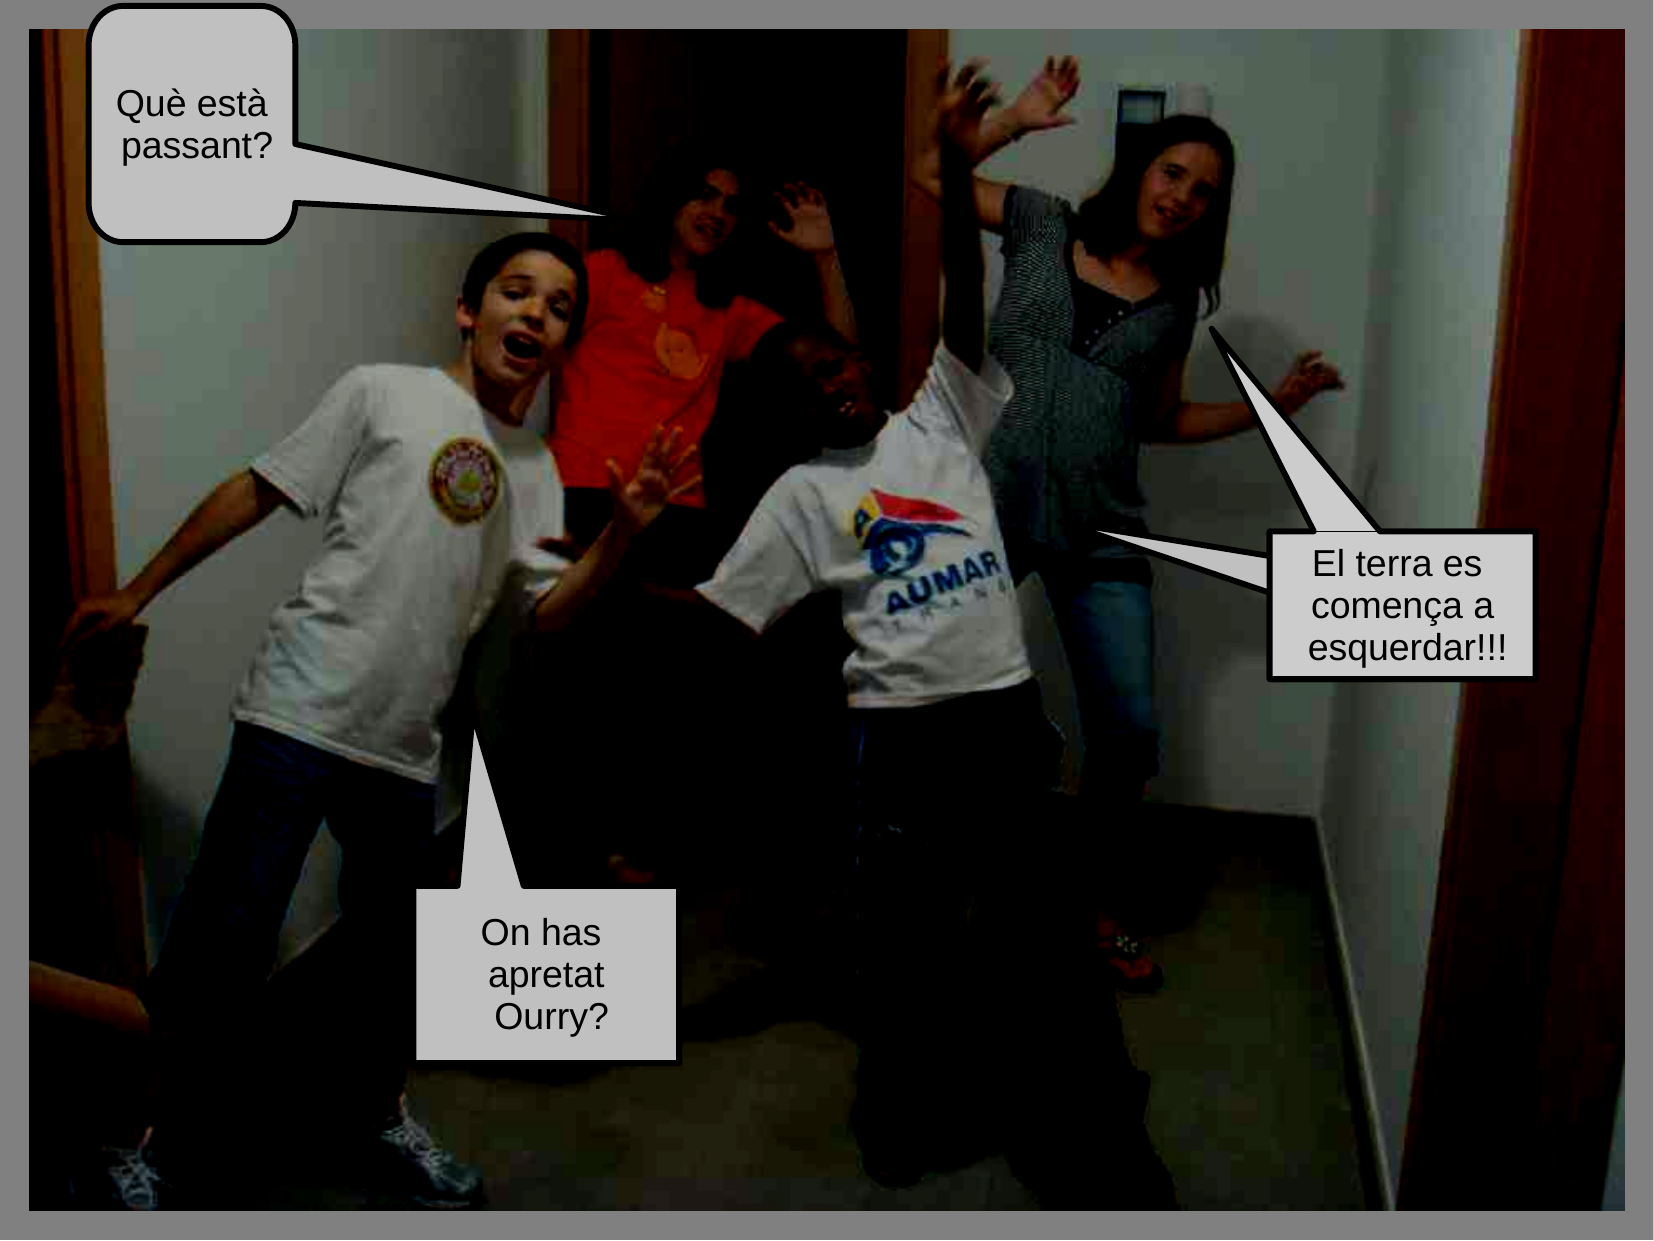

Què està
 passant?
El terra es
comença a
 esquerdar!!!
On has
apretat
 Ourry?